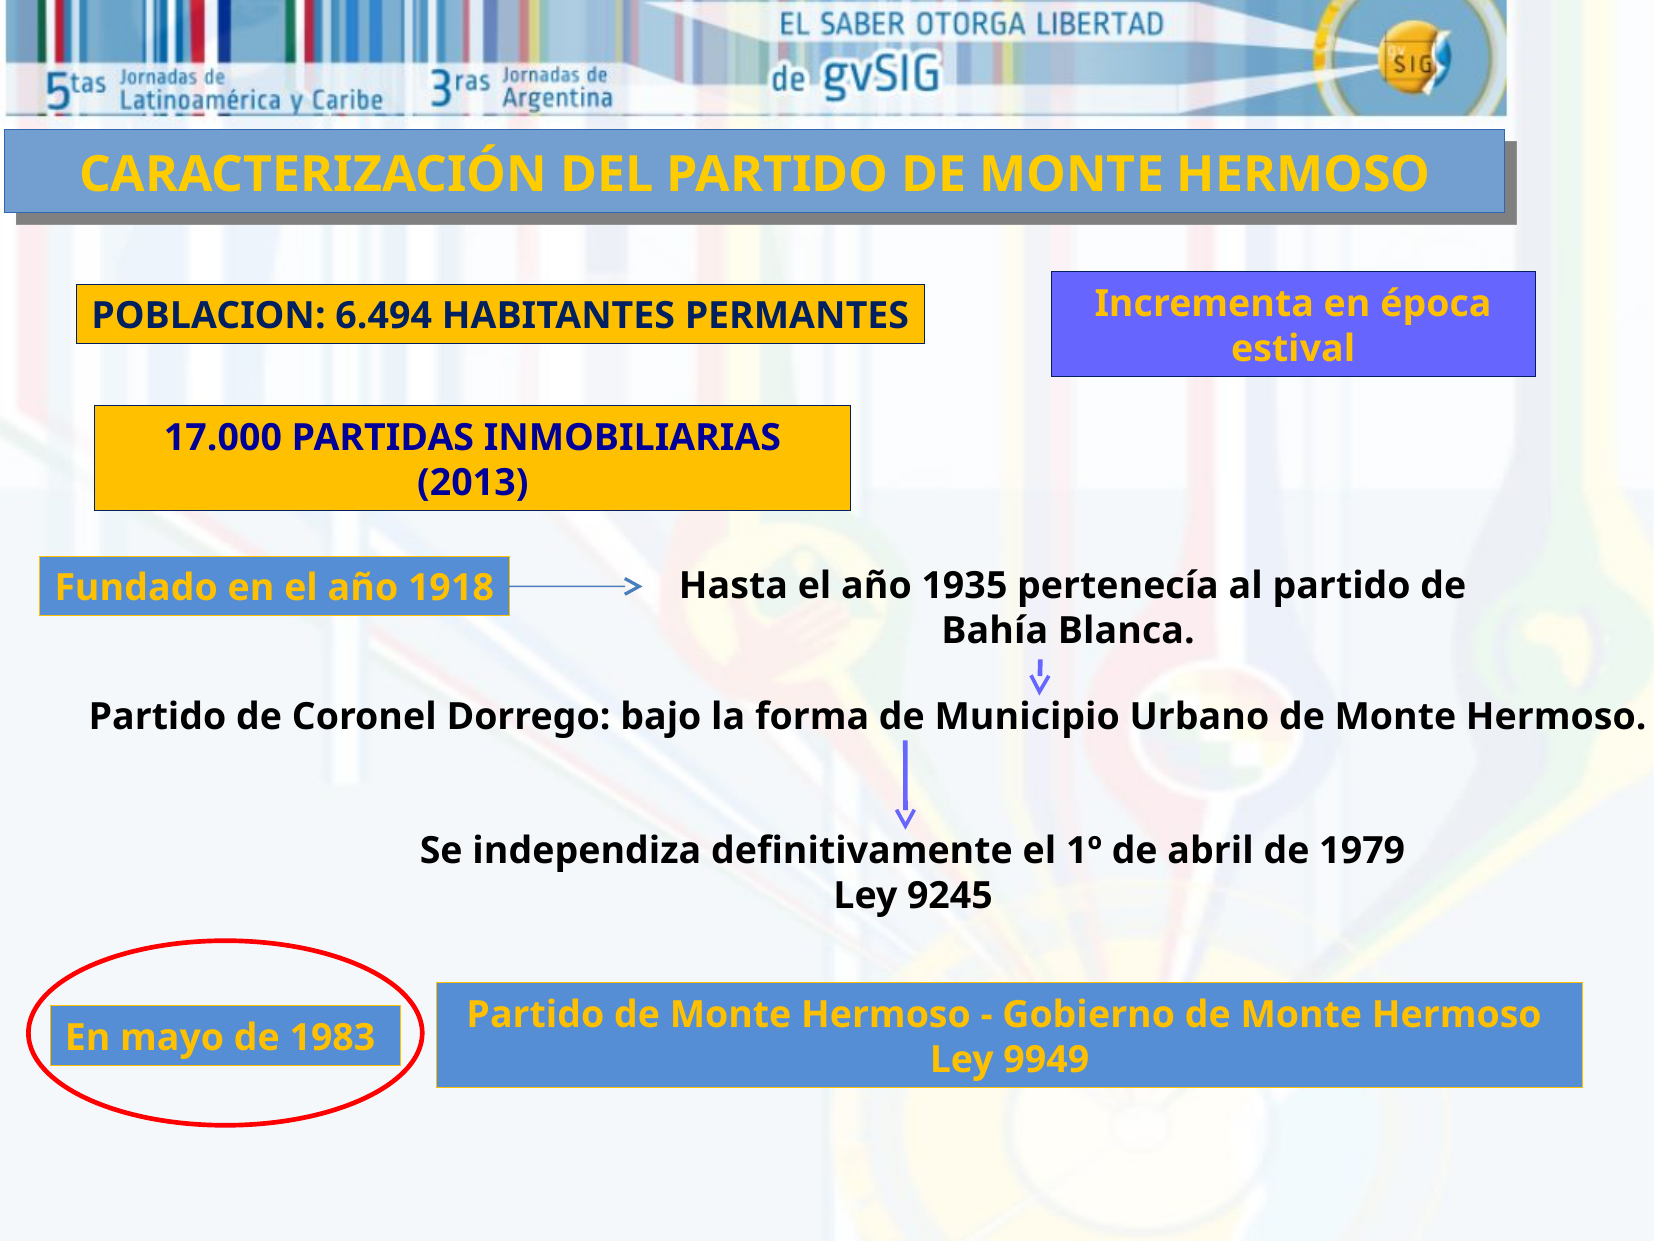

CARACTERIZACIÓN DEL PARTIDO DE MONTE HERMOSO
Incrementa en época estival
POBLACION: 6.494 HABITANTES PERMANTES
17.000 PARTIDAS INMOBILIARIAS (2013)
Hasta el año 1935 pertenecía al partido de Bahía Blanca.
Fundado en el año 1918
Partido de Coronel Dorrego: bajo la forma de Municipio Urbano de Monte Hermoso.
Se independiza definitivamente el 1º de abril de 1979
Ley 9245
Partido de Monte Hermoso - Gobierno de Monte Hermoso
 Ley 9949
En mayo de 1983